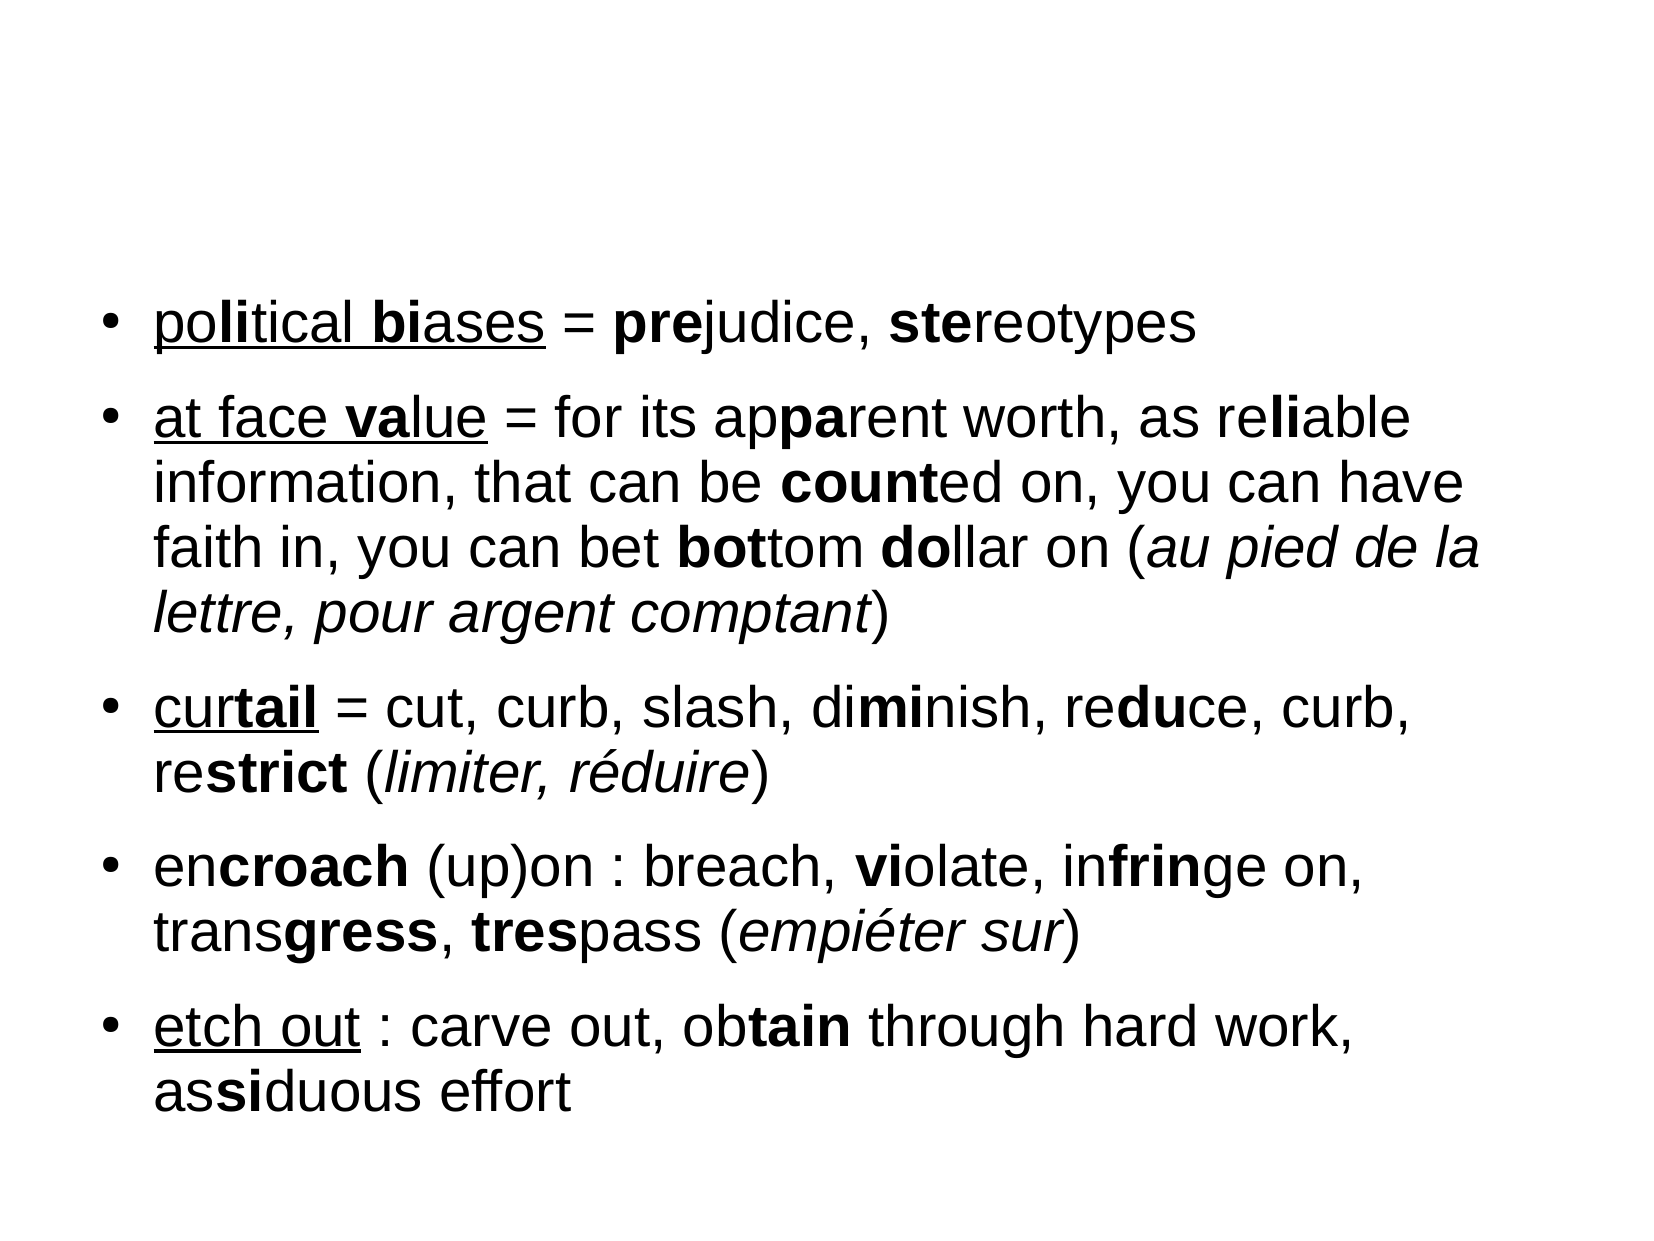

#
political biases = prejudice, stereotypes
at face value = for its apparent worth, as reliable information, that can be counted on, you can have faith in, you can bet bottom dollar on (au pied de la lettre, pour argent comptant)
curtail = cut, curb, slash, diminish, reduce, curb, restrict (limiter, réduire)
encroach (up)on : breach, violate, infringe on, transgress, trespass (empiéter sur)
etch out : carve out, obtain through hard work, assiduous effort